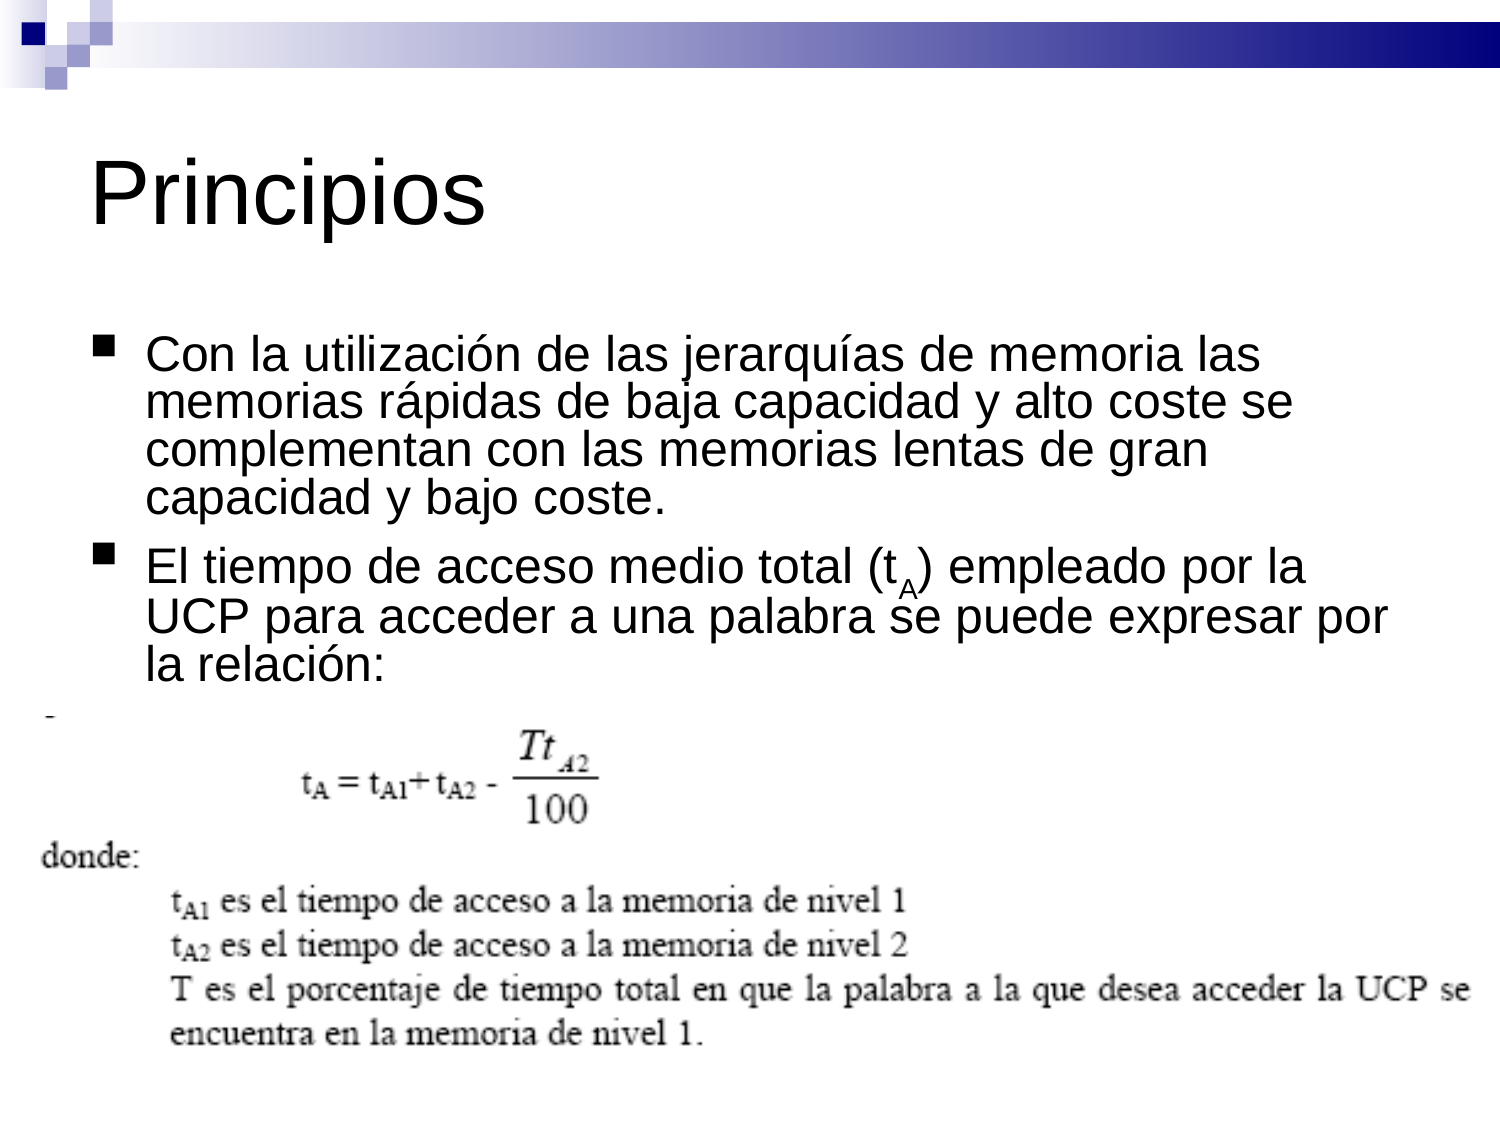

# Principios
Con la utilización de las jerarquías de memoria las memorias rápidas de baja capacidad y alto coste se complementan con las memorias lentas de gran capacidad y bajo coste.
El tiempo de acceso medio total (tA) empleado por la UCP para acceder a una palabra se puede expresar por la relación: